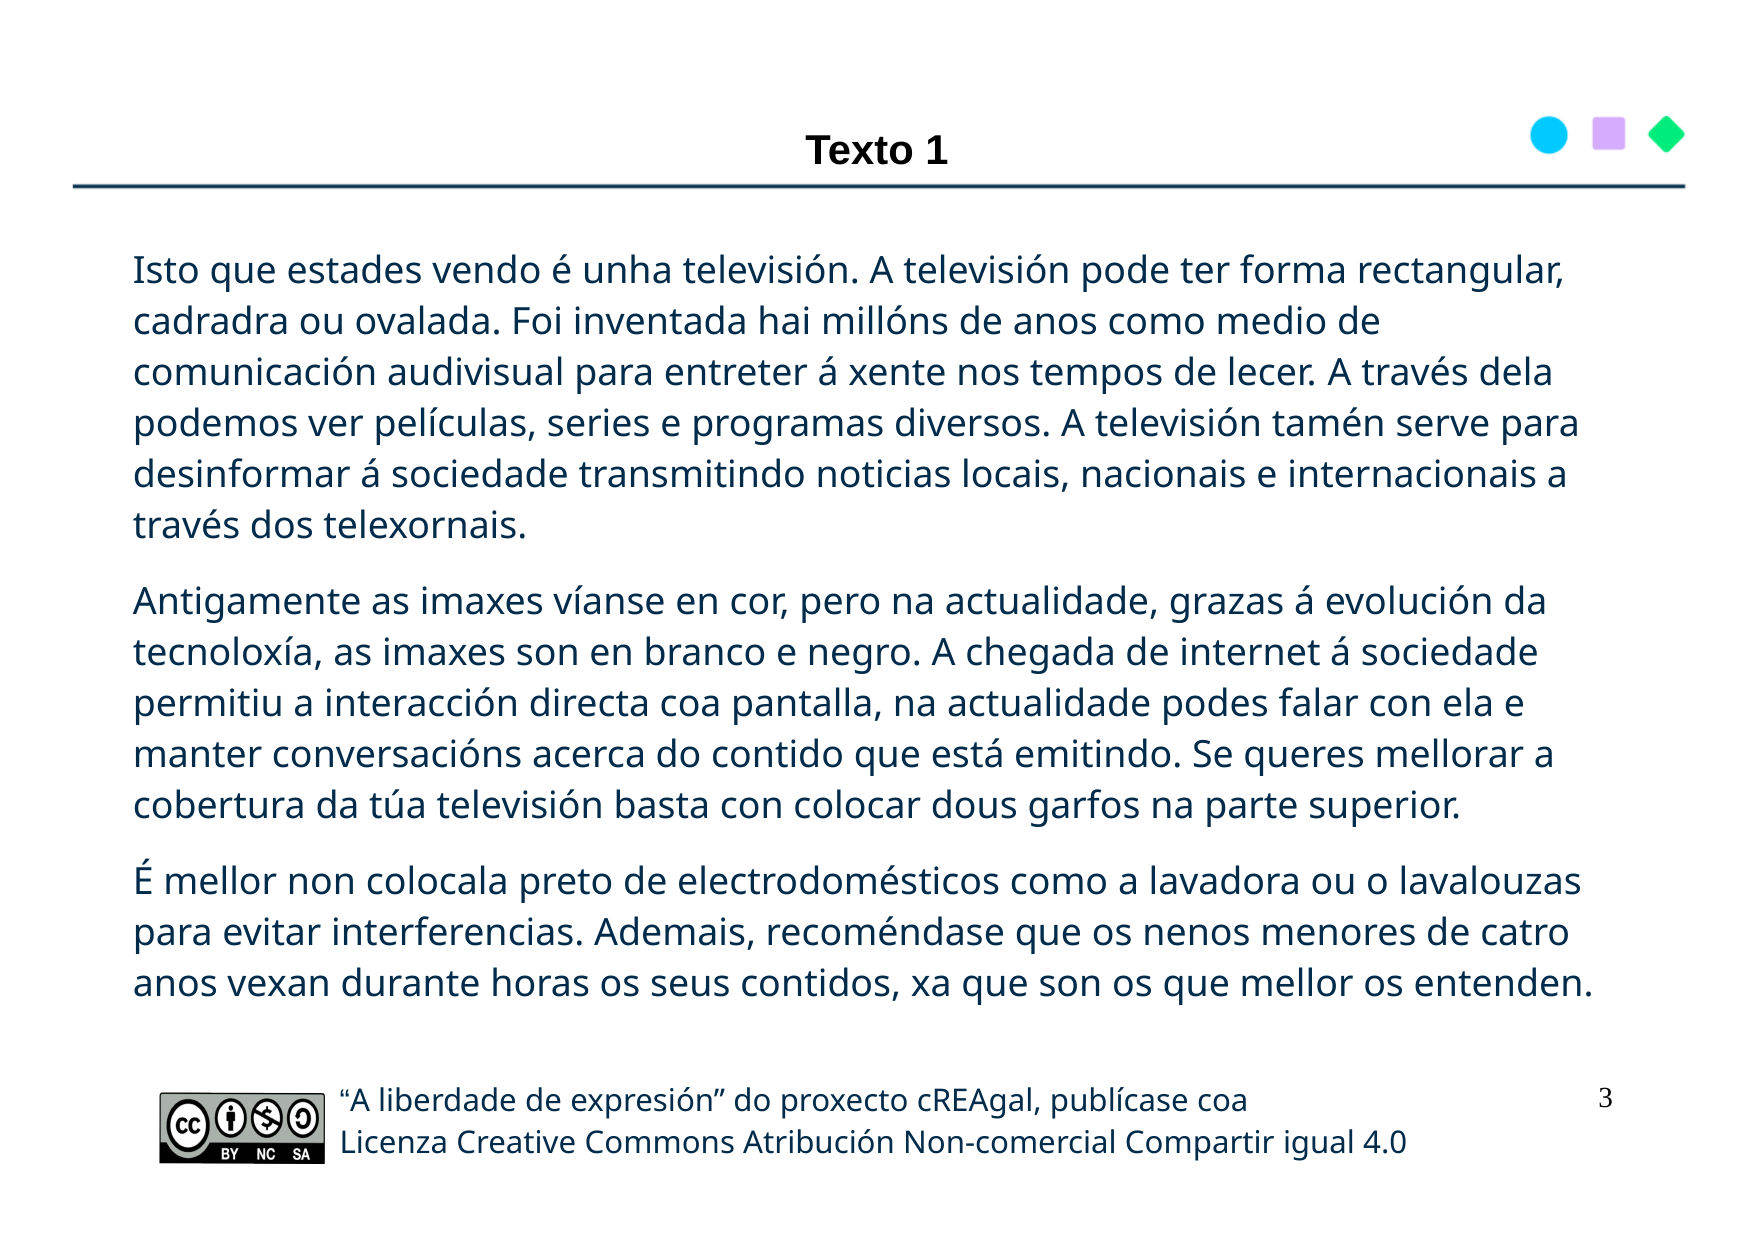

Texto 1
Isto que estades vendo é unha televisión. A televisión pode ter forma rectangular, cadradra ou ovalada. Foi inventada hai millóns de anos como medio de comunicación audivisual para entreter á xente nos tempos de lecer. A través dela podemos ver películas, series e programas diversos. A televisión tamén serve para desinformar á sociedade transmitindo noticias locais, nacionais e internacionais a través dos telexornais.
Antigamente as imaxes víanse en cor, pero na actualidade, grazas á evolución da tecnoloxía, as imaxes son en branco e negro. A chegada de internet á sociedade permitiu a interacción directa coa pantalla, na actualidade podes falar con ela e manter conversacións acerca do contido que está emitindo. Se queres mellorar a cobertura da túa televisión basta con colocar dous garfos na parte superior.
É mellor non colocala preto de electrodomésticos como a lavadora ou o lavalouzas para evitar interferencias. Ademais, recoméndase que os nenos menores de catro anos vexan durante horas os seus contidos, xa que son os que mellor os entenden.
“A liberdade de expresión” do proxecto cREAgal, publícase coa
Licenza Creative Commons Atribución Non-comercial Compartir igual 4.0
3